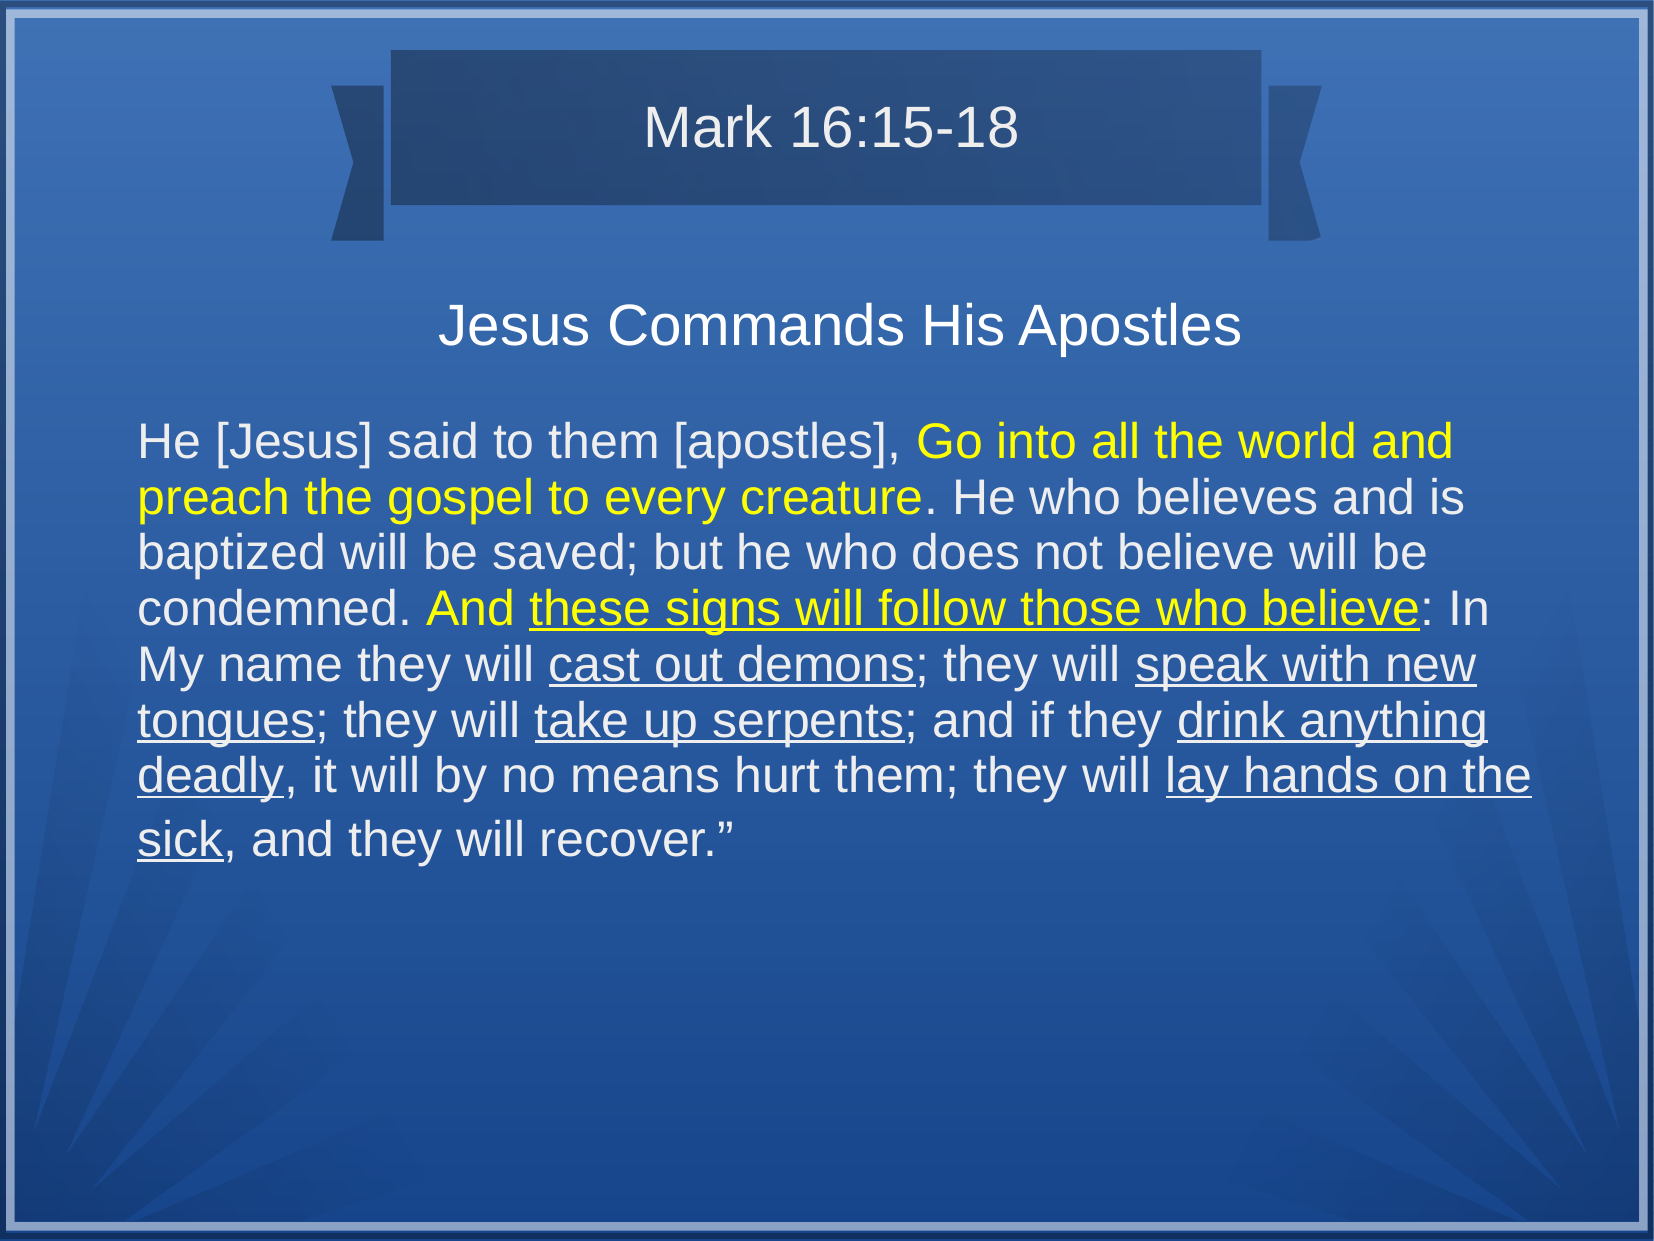

Mark 16:15-18
Jesus Commands His Apostles
He [Jesus] said to them [apostles], Go into all the world and preach the gospel to every creature. He who believes and is baptized will be saved; but he who does not believe will be condemned. And these signs will follow those who believe: In My name they will cast out demons; they will speak with new tongues; they will take up serpents; and if they drink anything deadly, it will by no means hurt them; they will lay hands on the sick, and they will recover.”